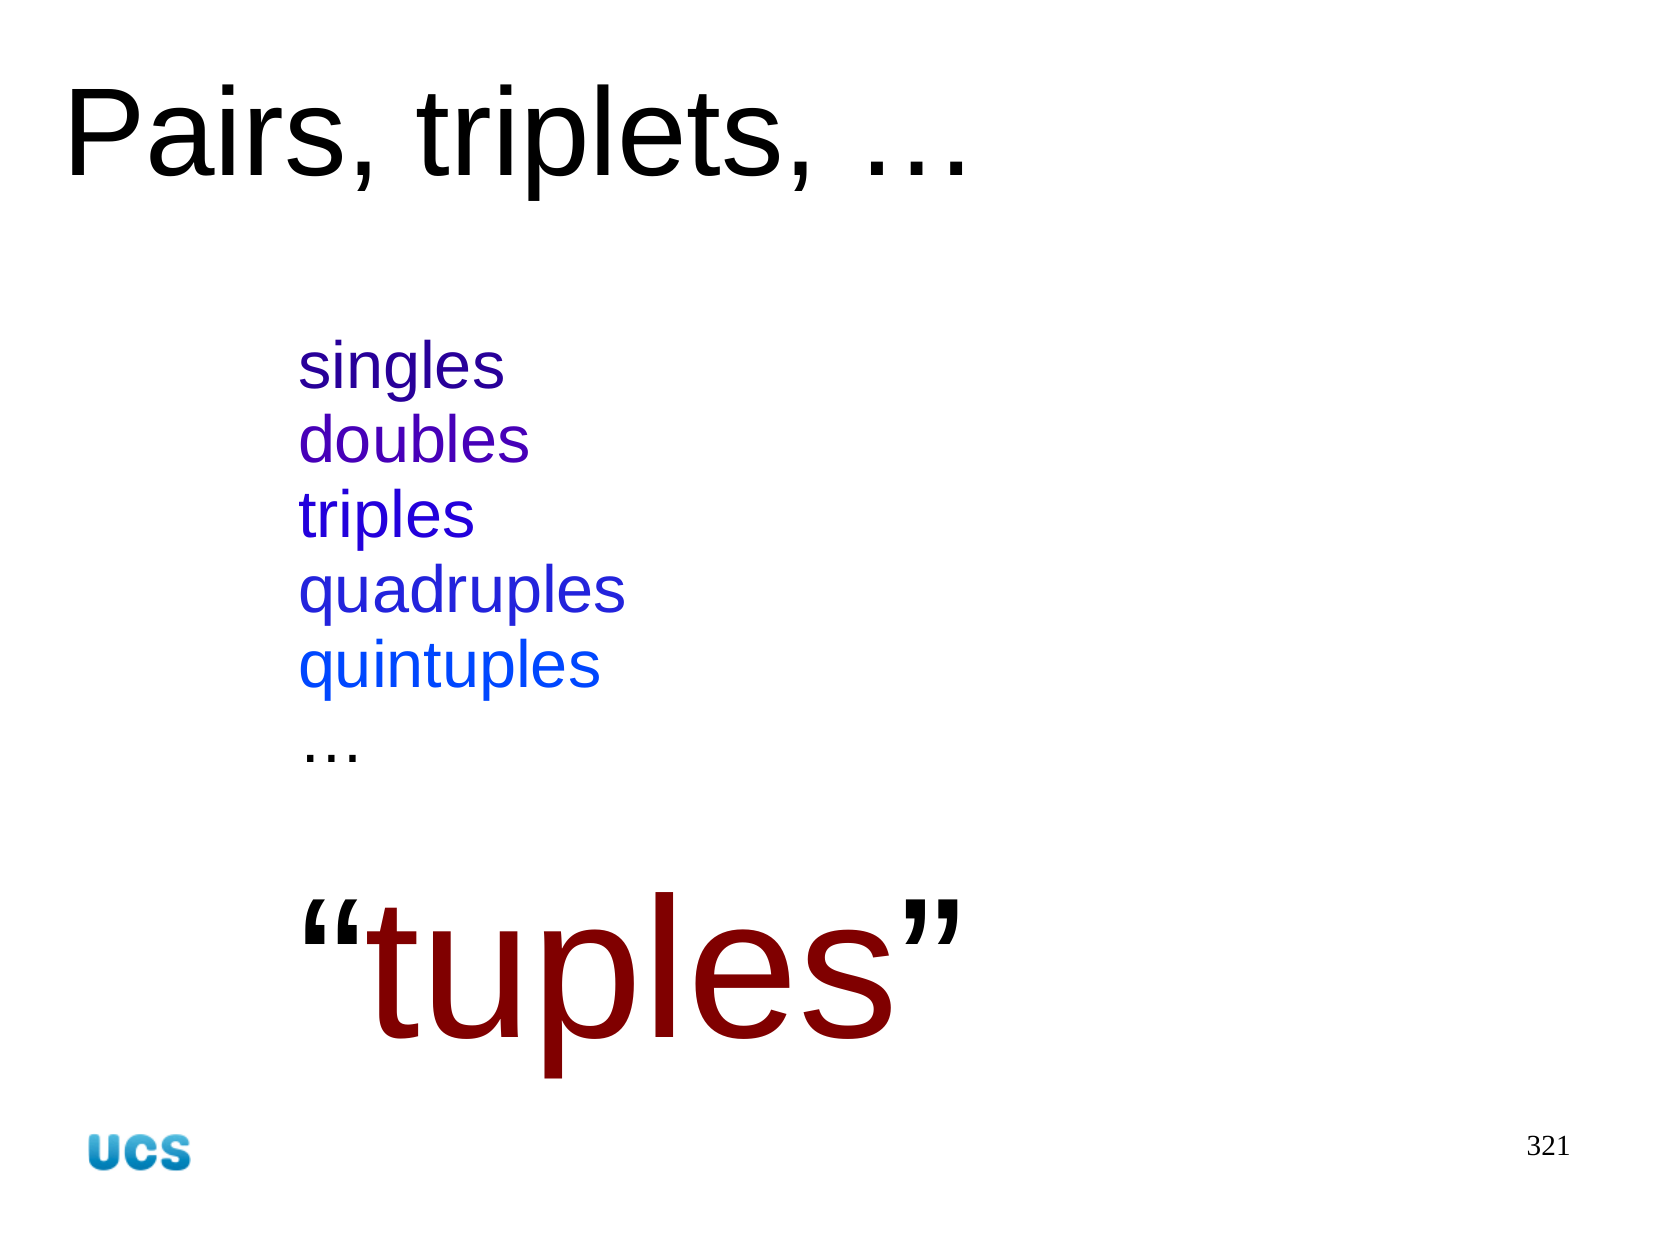

Pairs, triplets, …
singles
doubles
triples
quadruples
quintuples
…
“tuples”
321